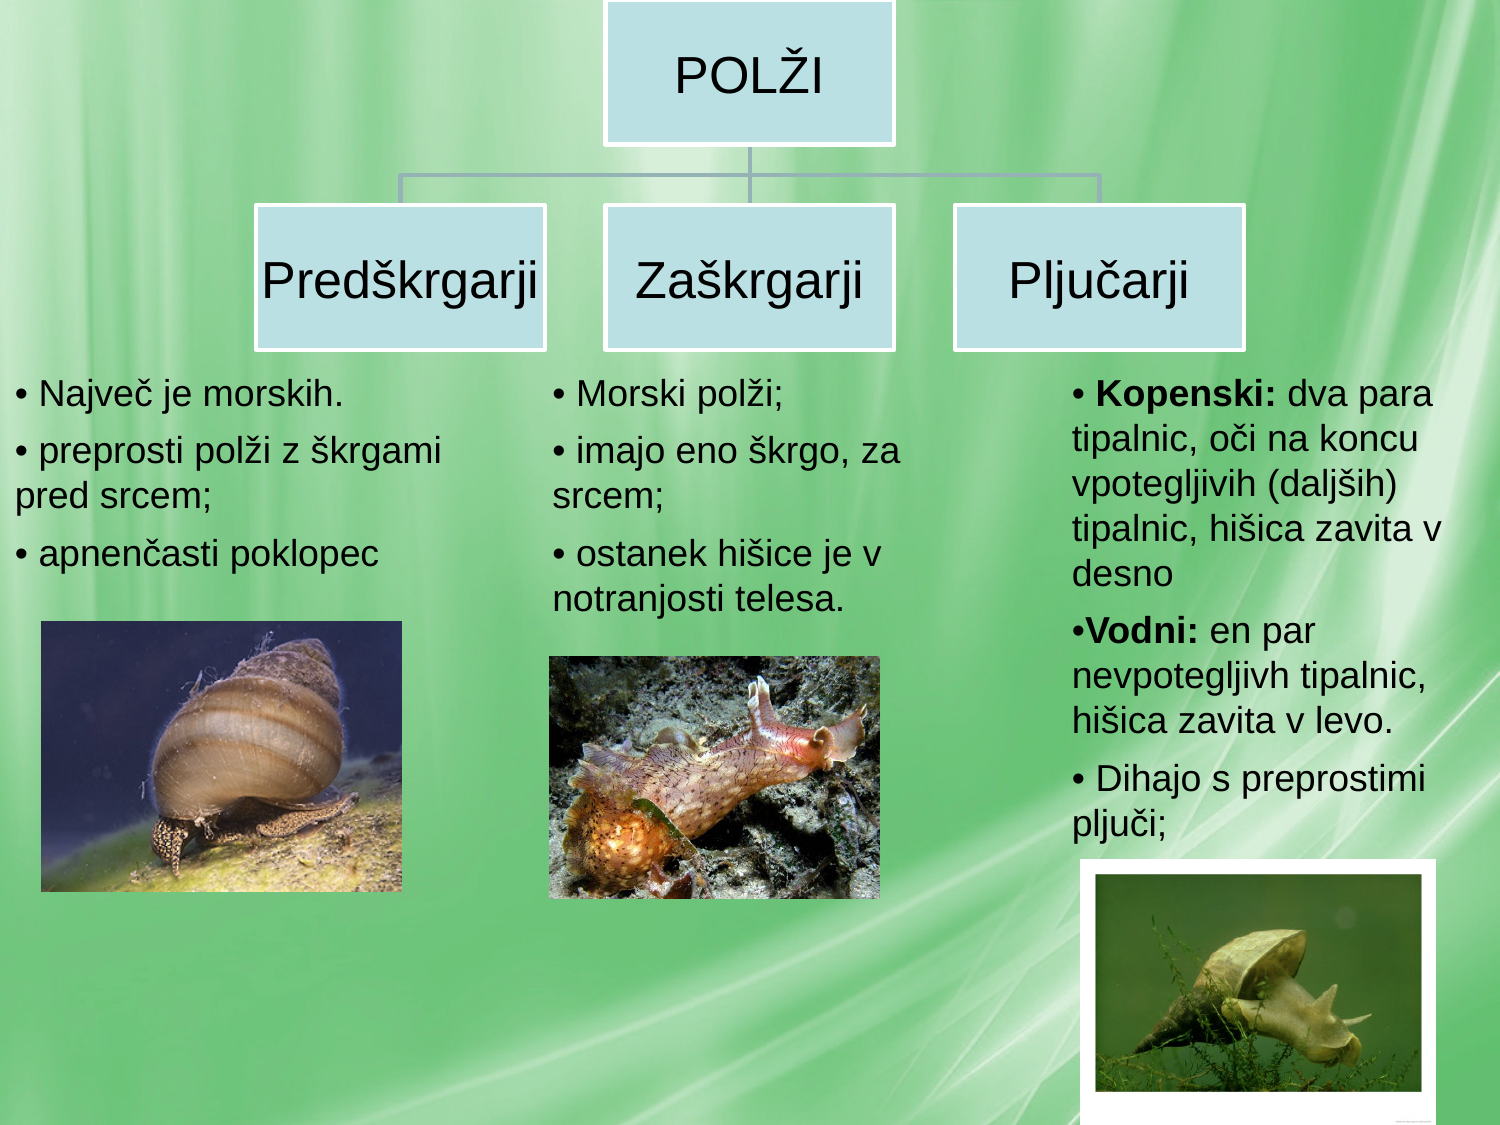

POLŽI
Predškrgarji
Zaškrgarji
Pljučarji
• Največ je morskih.
• preprosti polži z škrgami pred srcem;
• apnenčasti poklopec
• Morski polži;
• imajo eno škrgo, za srcem;
• ostanek hišice je v notranjosti telesa.
• Kopenski: dva para tipalnic, oči na koncu vpotegljivih (daljših) tipalnic, hišica zavita v desno
•Vodni: en par nevpotegljivh tipalnic, hišica zavita v levo.
• Dihajo s preprostimi pljuči;